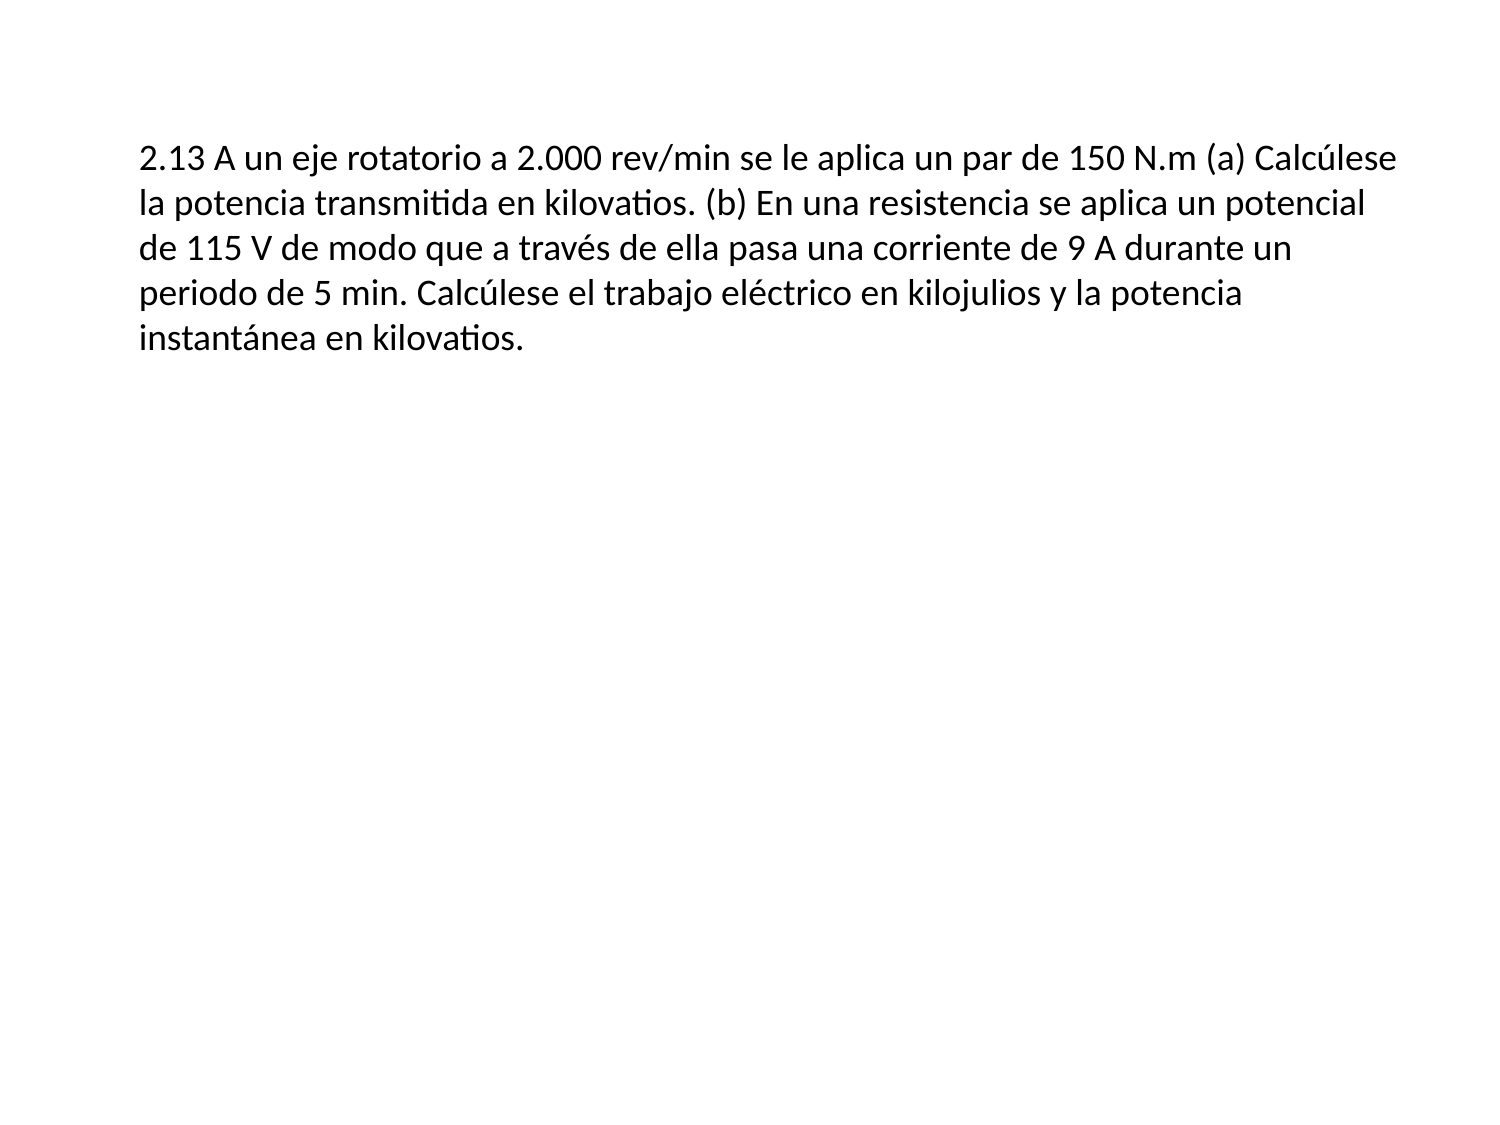

2.13 A un eje rotatorio a 2.000 rev/min se le aplica un par de 150 N.m (a) Calcúlese la potencia transmitida en kilovatios. (b) En una resistencia se aplica un potencial de 115 V de modo que a través de ella pasa una corriente de 9 A durante un periodo de 5 min. Calcúlese el trabajo eléctrico en kilojulios y la potencia instantánea en kilovatios.